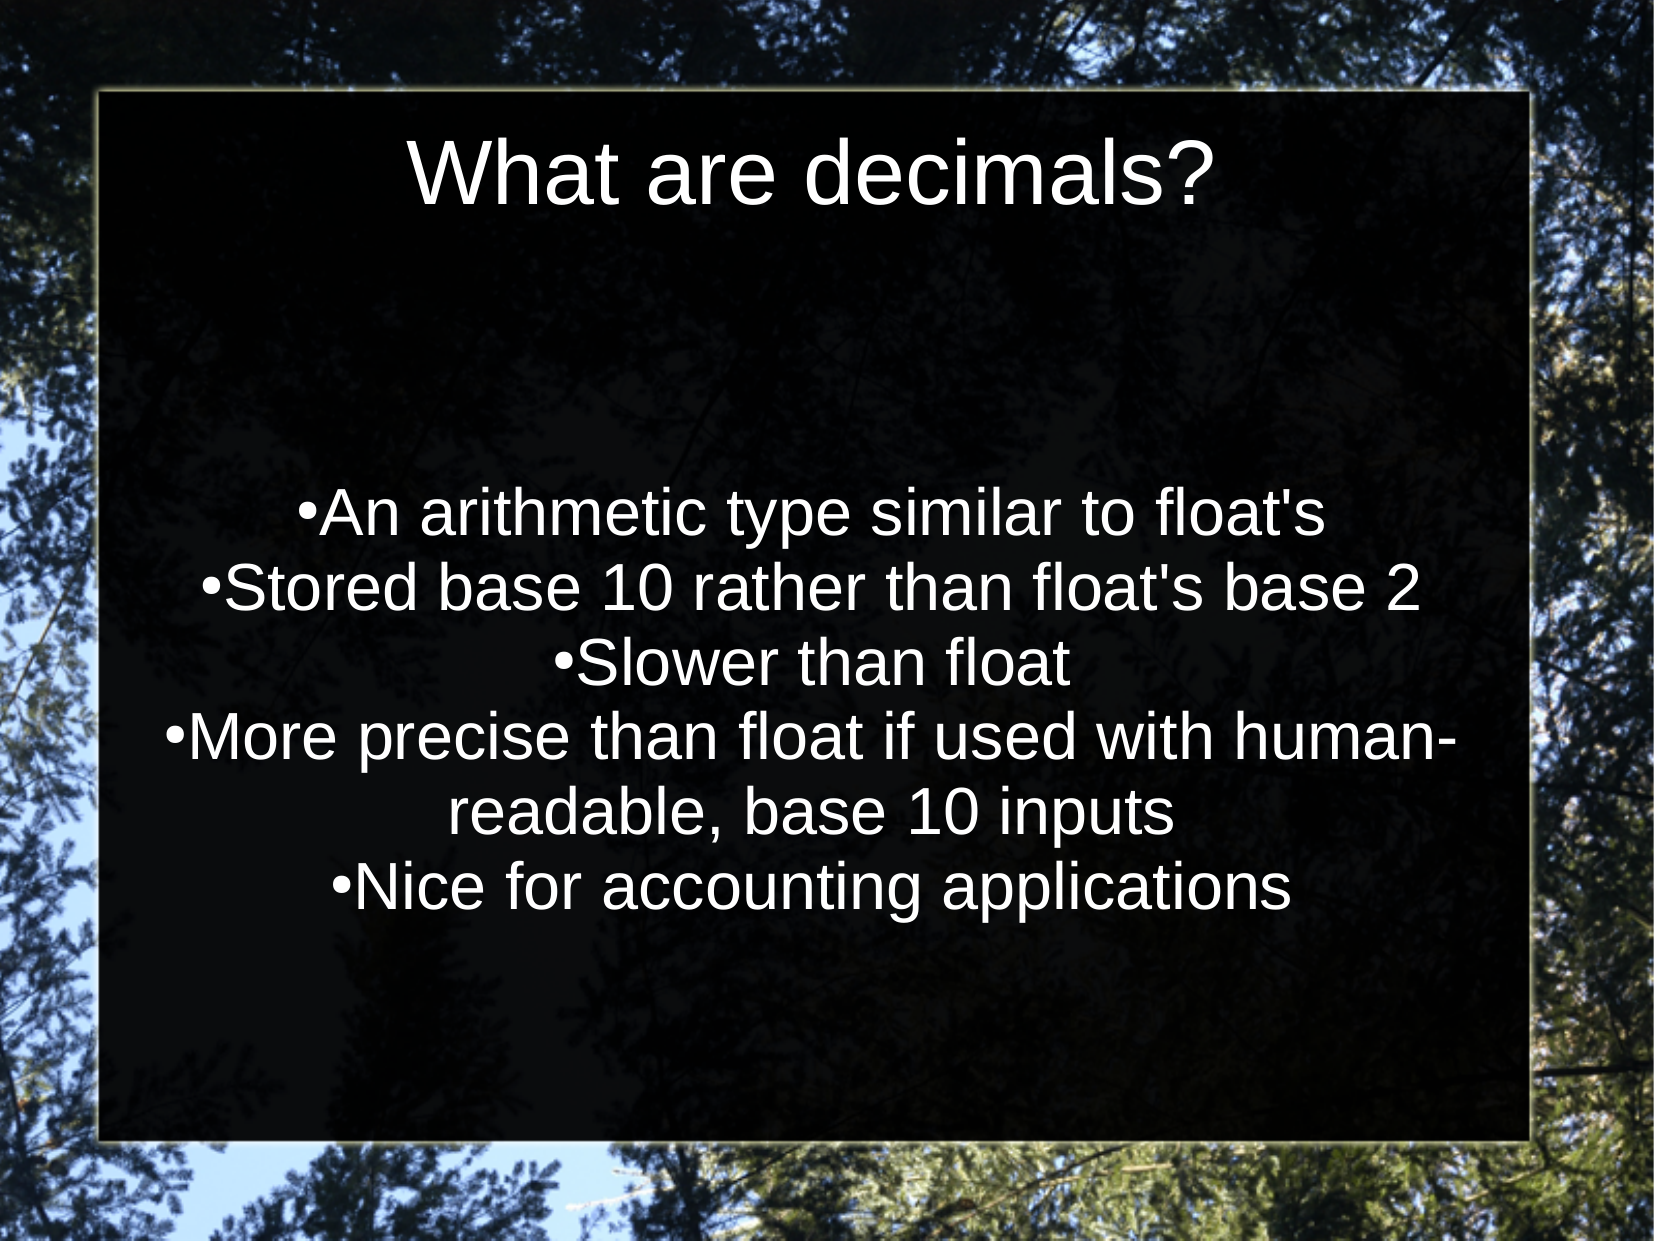

# What are decimals?
An arithmetic type similar to float's
Stored base 10 rather than float's base 2
Slower than float
More precise than float if used with human-readable, base 10 inputs
Nice for accounting applications